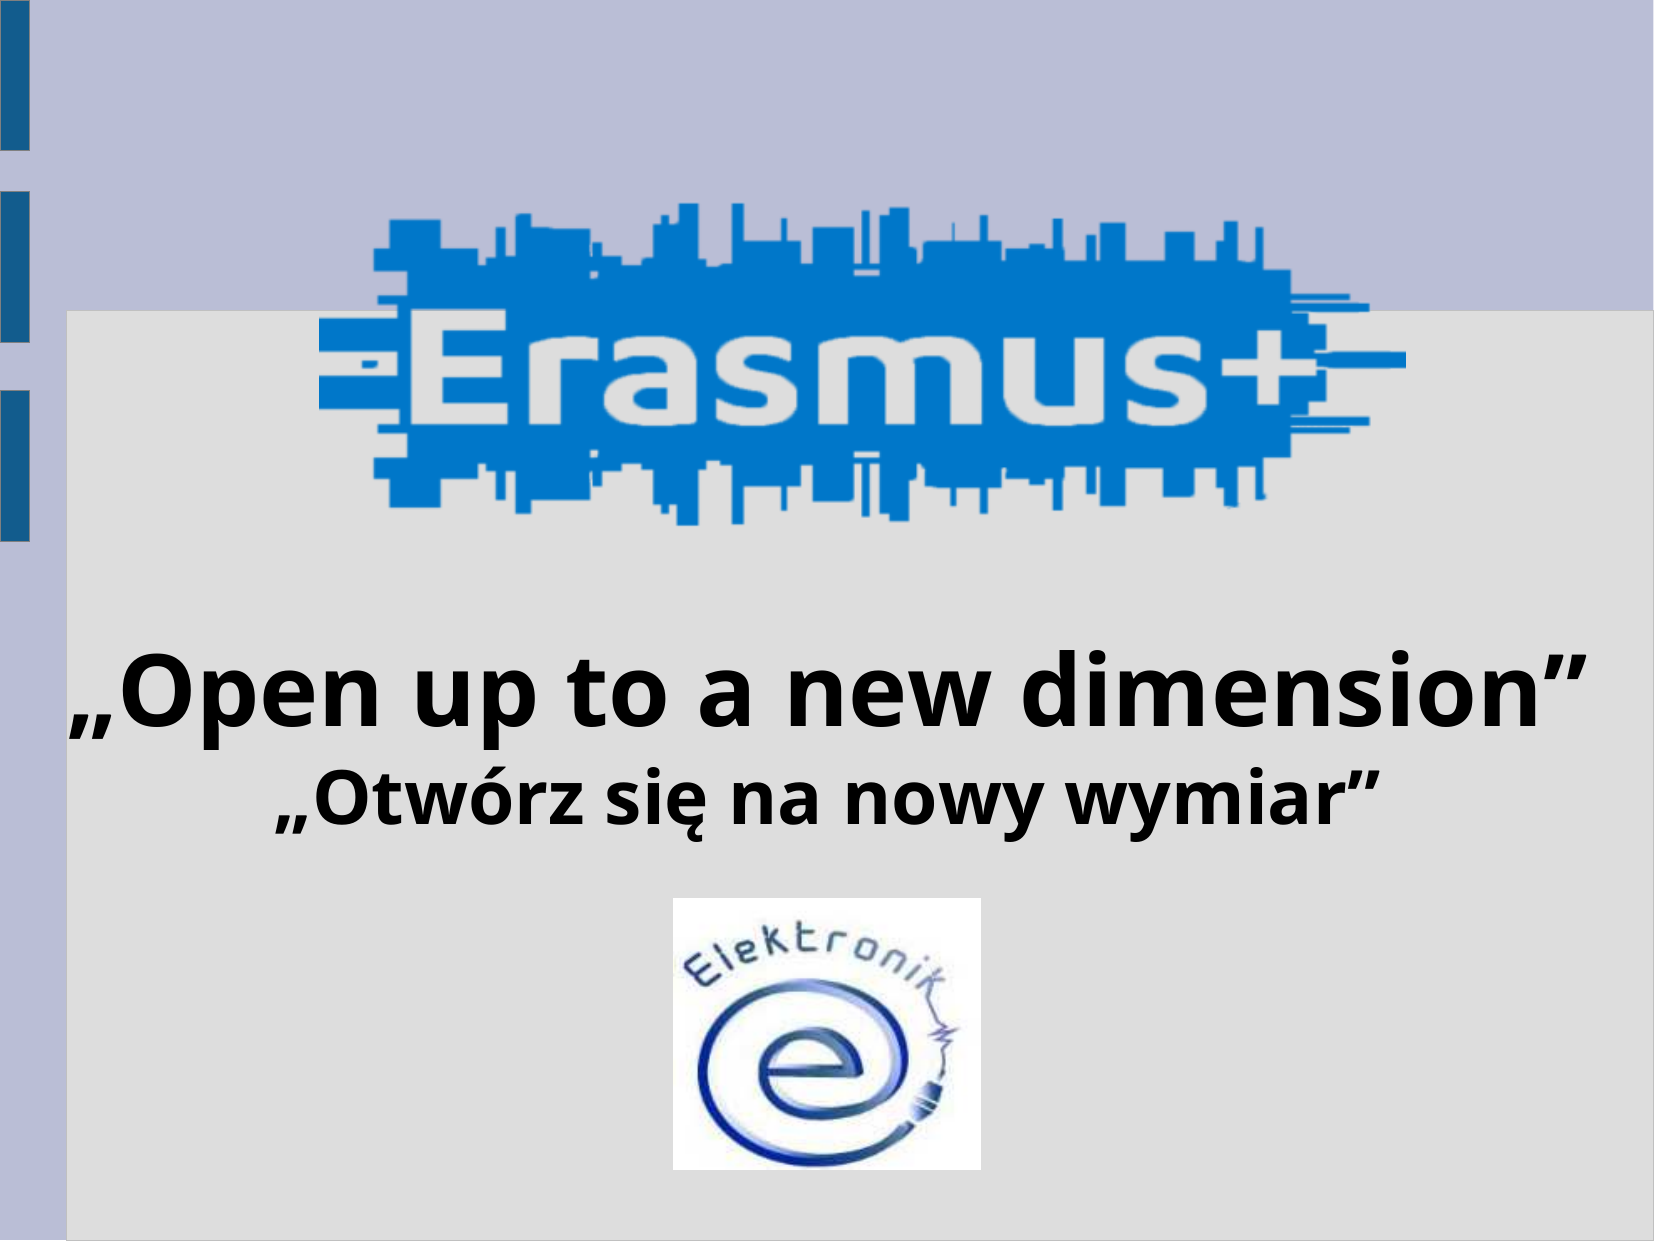

# „Open up to a new dimension” „Otwórz się na nowy wymiar”